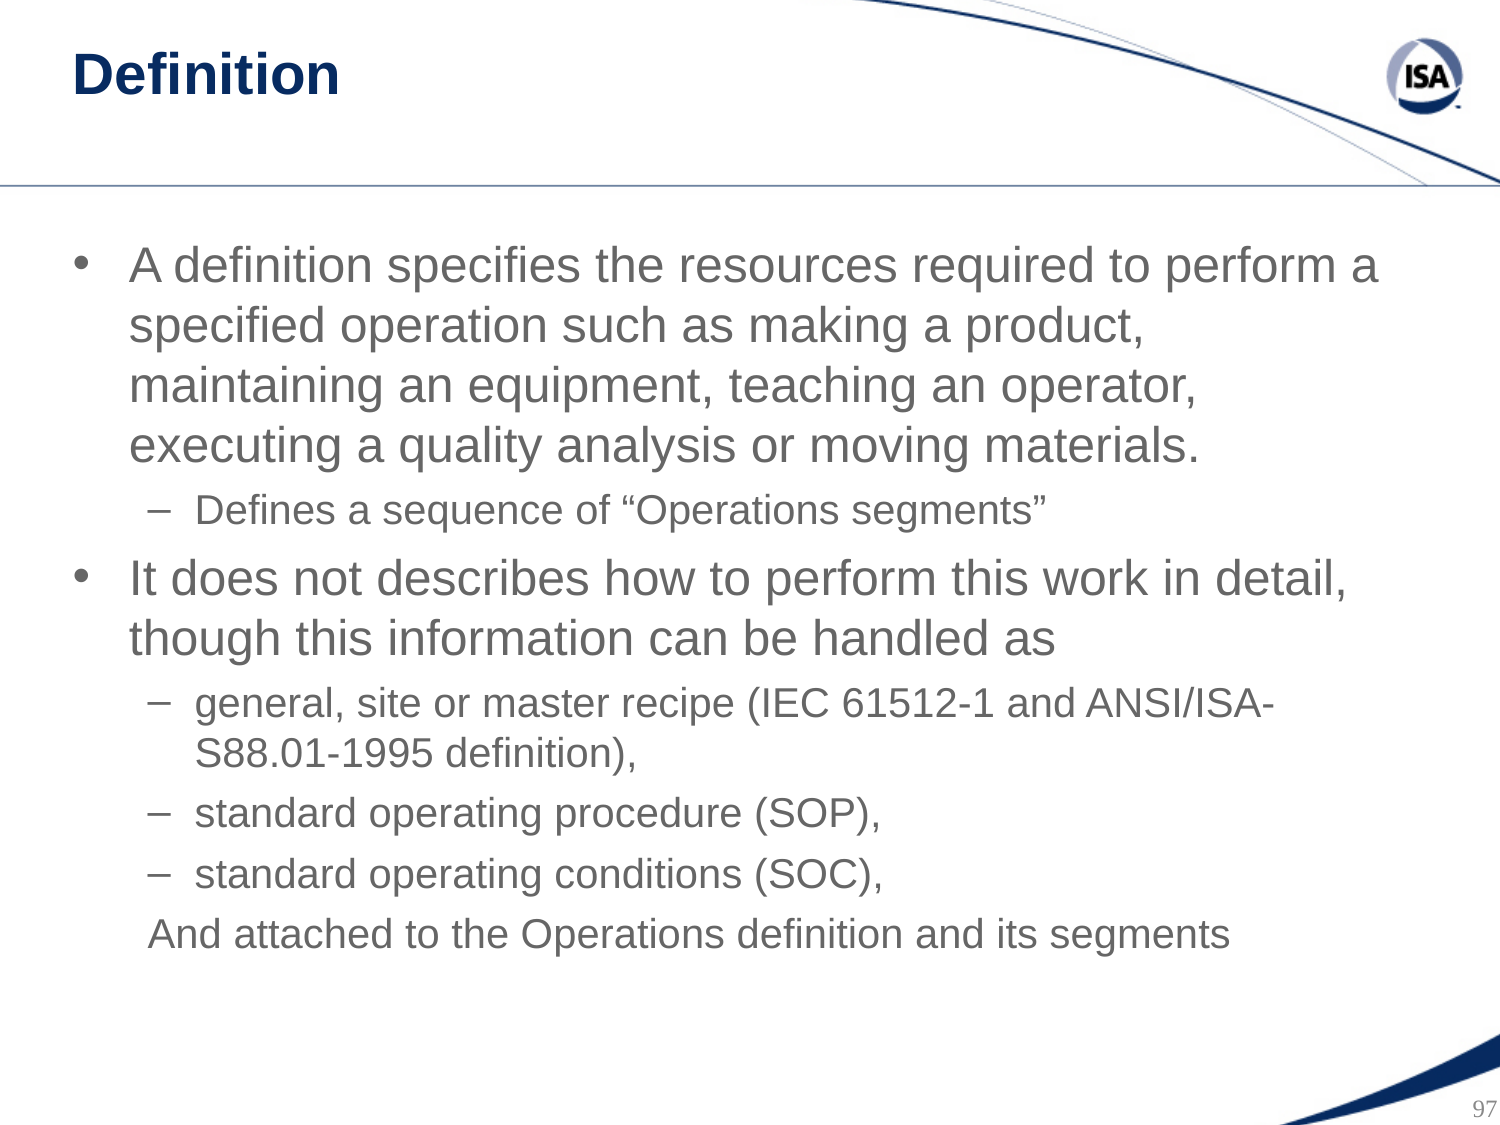

# Definition
A definition specifies the resources required to perform a specified operation such as making a product, maintaining an equipment, teaching an operator, executing a quality analysis or moving materials.
Defines a sequence of “Operations segments”
It does not describes how to perform this work in detail, though this information can be handled as
general, site or master recipe (IEC 61512-1 and ANSI/ISA-S88.01-1995 definition),
standard operating procedure (SOP),
standard operating conditions (SOC),
And attached to the Operations definition and its segments